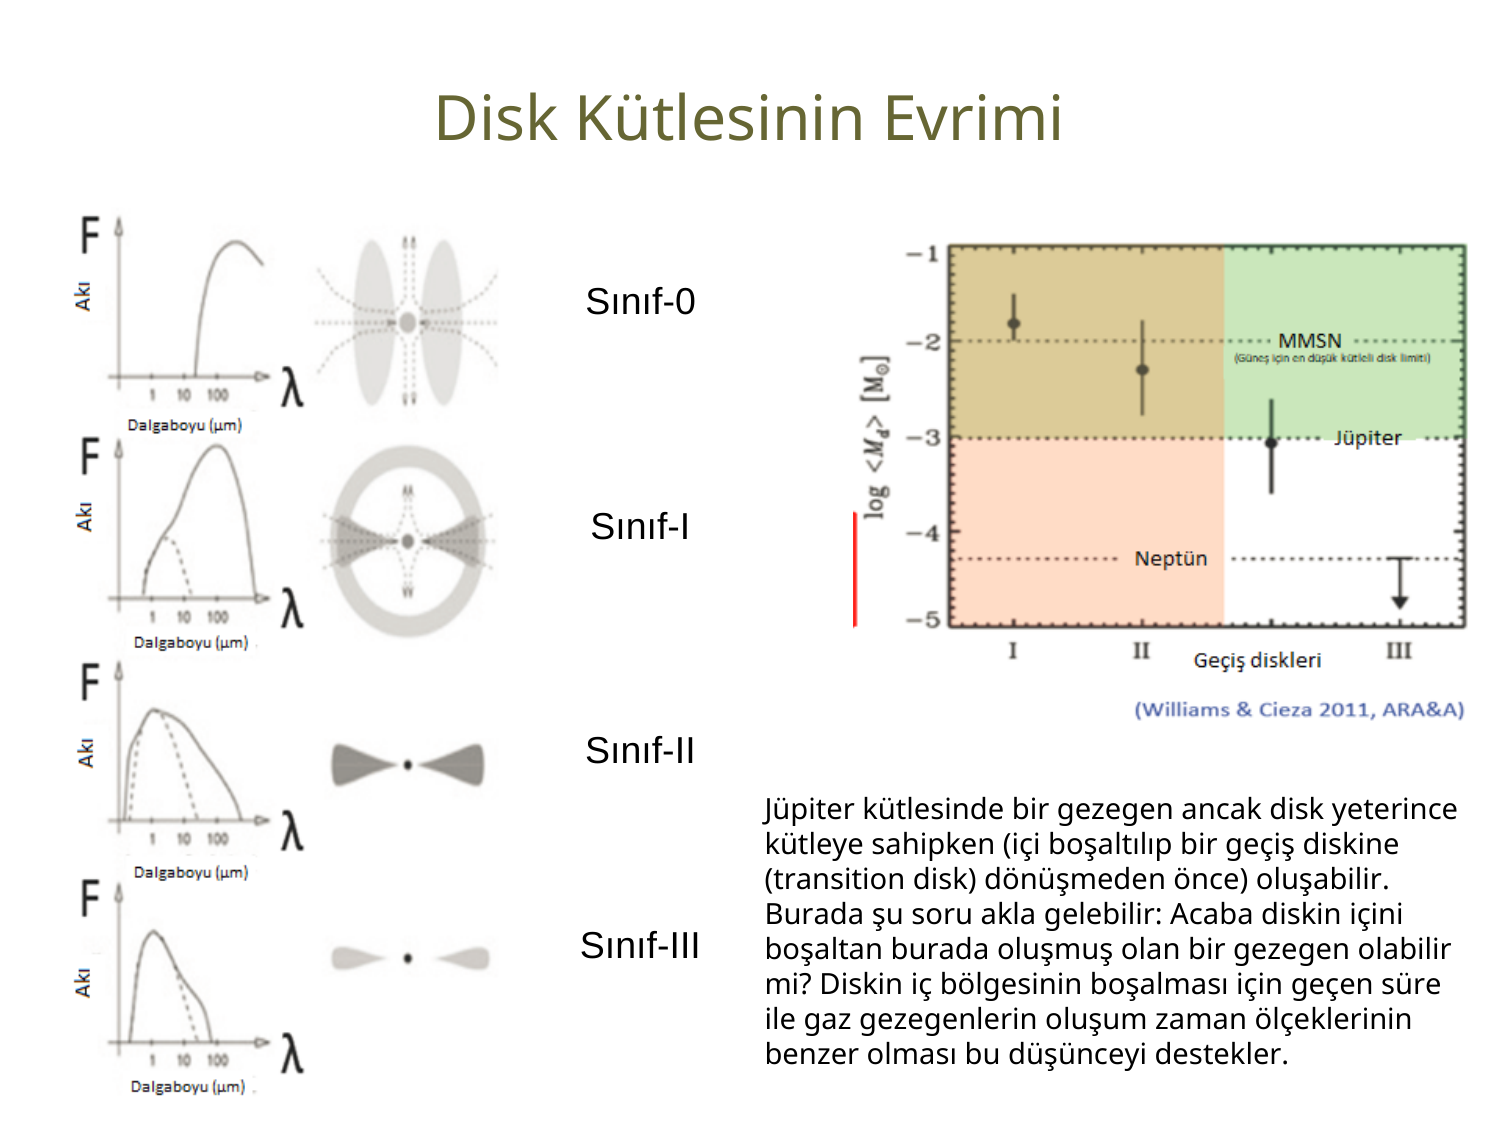

# Disk Kütlesinin Evrimi
Sınıf-0
Sınıf-I
Sınıf-II
Jüpiter kütlesinde bir gezegen ancak disk yeterince kütleye sahipken (içi boşaltılıp bir geçiş diskine (transition disk) dönüşmeden önce) oluşabilir. Burada şu soru akla gelebilir: Acaba diskin içini boşaltan burada oluşmuş olan bir gezegen olabilir mi? Diskin iç bölgesinin boşalması için geçen süre ile gaz gezegenlerin oluşum zaman ölçeklerinin benzer olması bu düşünceyi destekler.
Sınıf-III